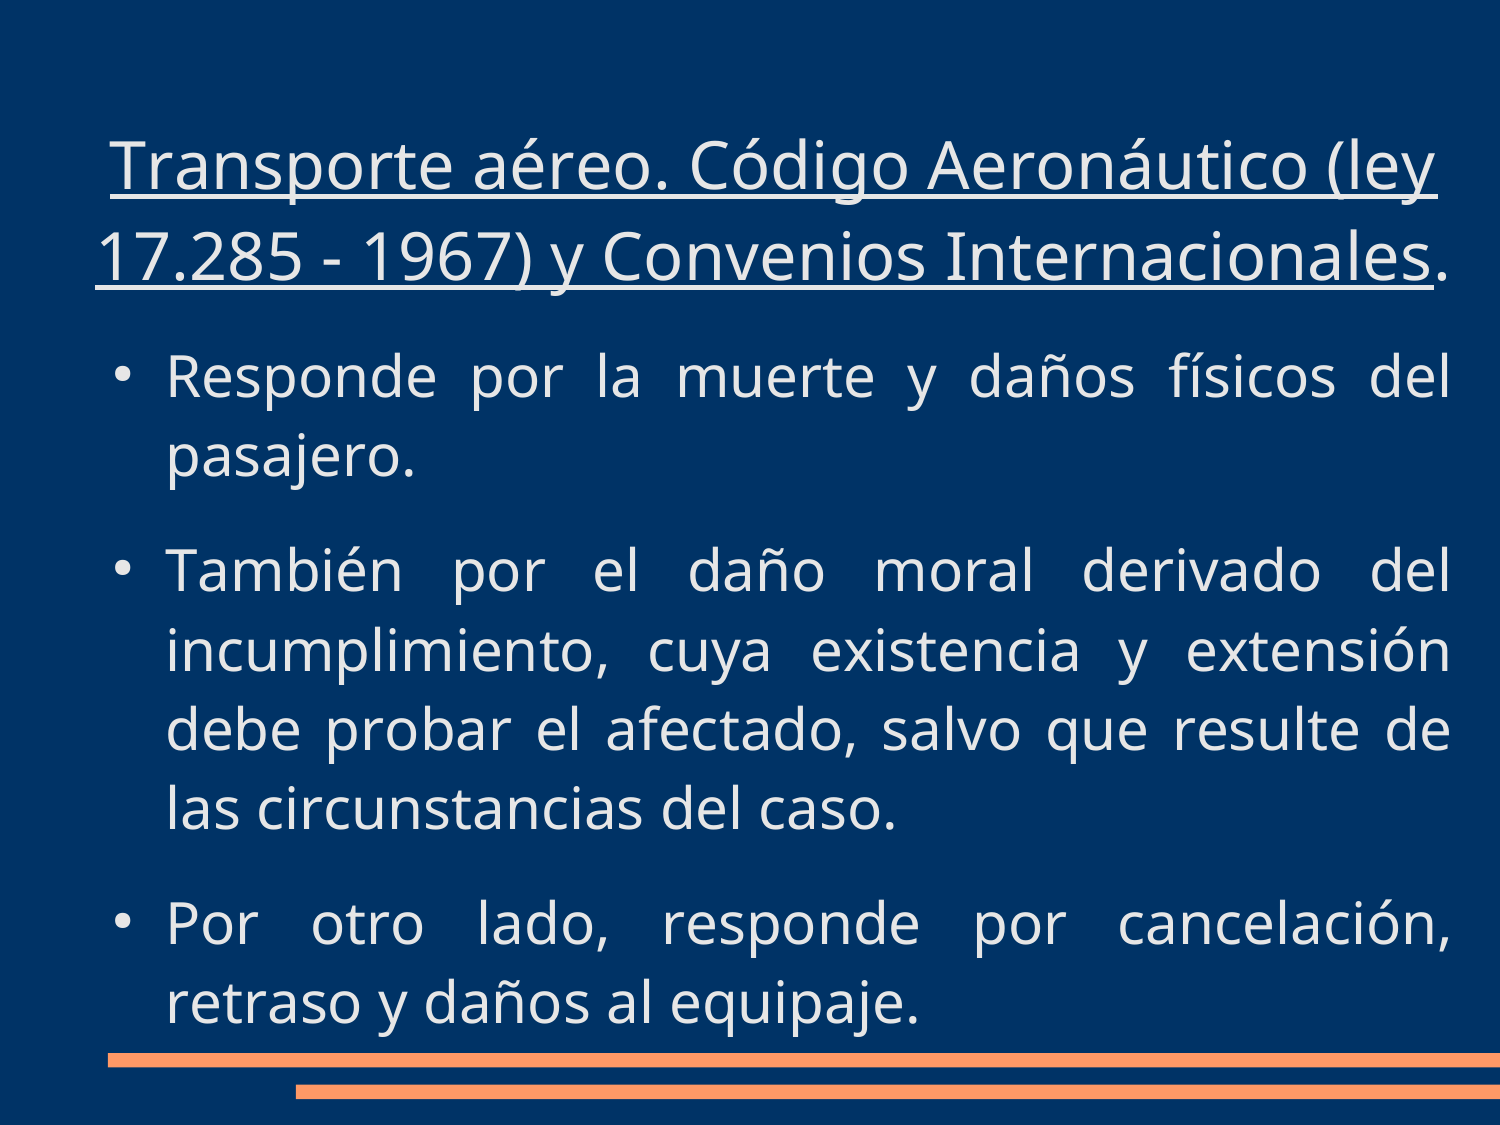

# Transporte aéreo. Código Aeronáutico (ley 17.285 - 1967) y Convenios Internacionales.
Responde por la muerte y daños físicos del pasajero.
También por el daño moral derivado del incumplimiento, cuya existencia y extensión debe probar el afectado, salvo que resulte de las circunstancias del caso.
Por otro lado, responde por cancelación, retraso y daños al equipaje.